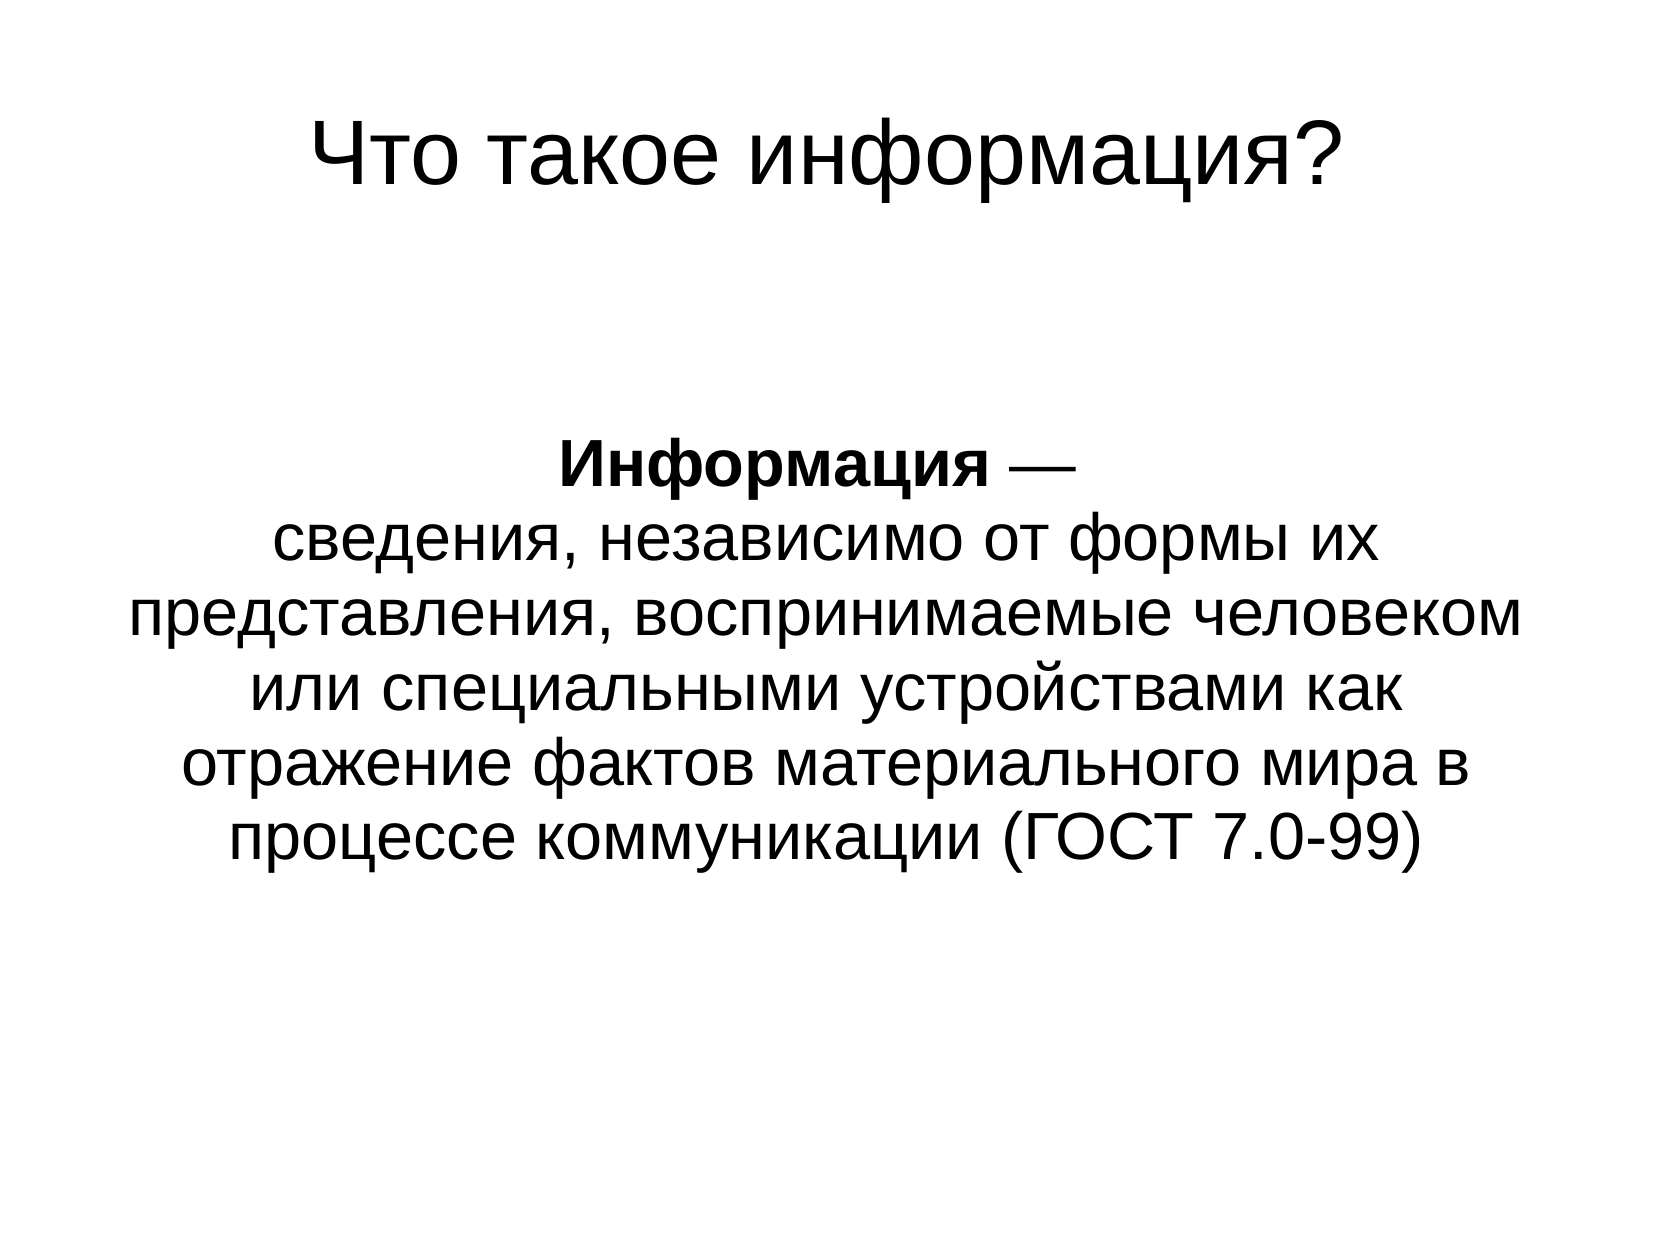

# Что такое информация?
Информация —
сведения, независимо от формы их представления, воспринимаемые человеком или специальными устройствами как отражение фактов материального мира в процессе коммуникации (ГОСТ 7.0-99)